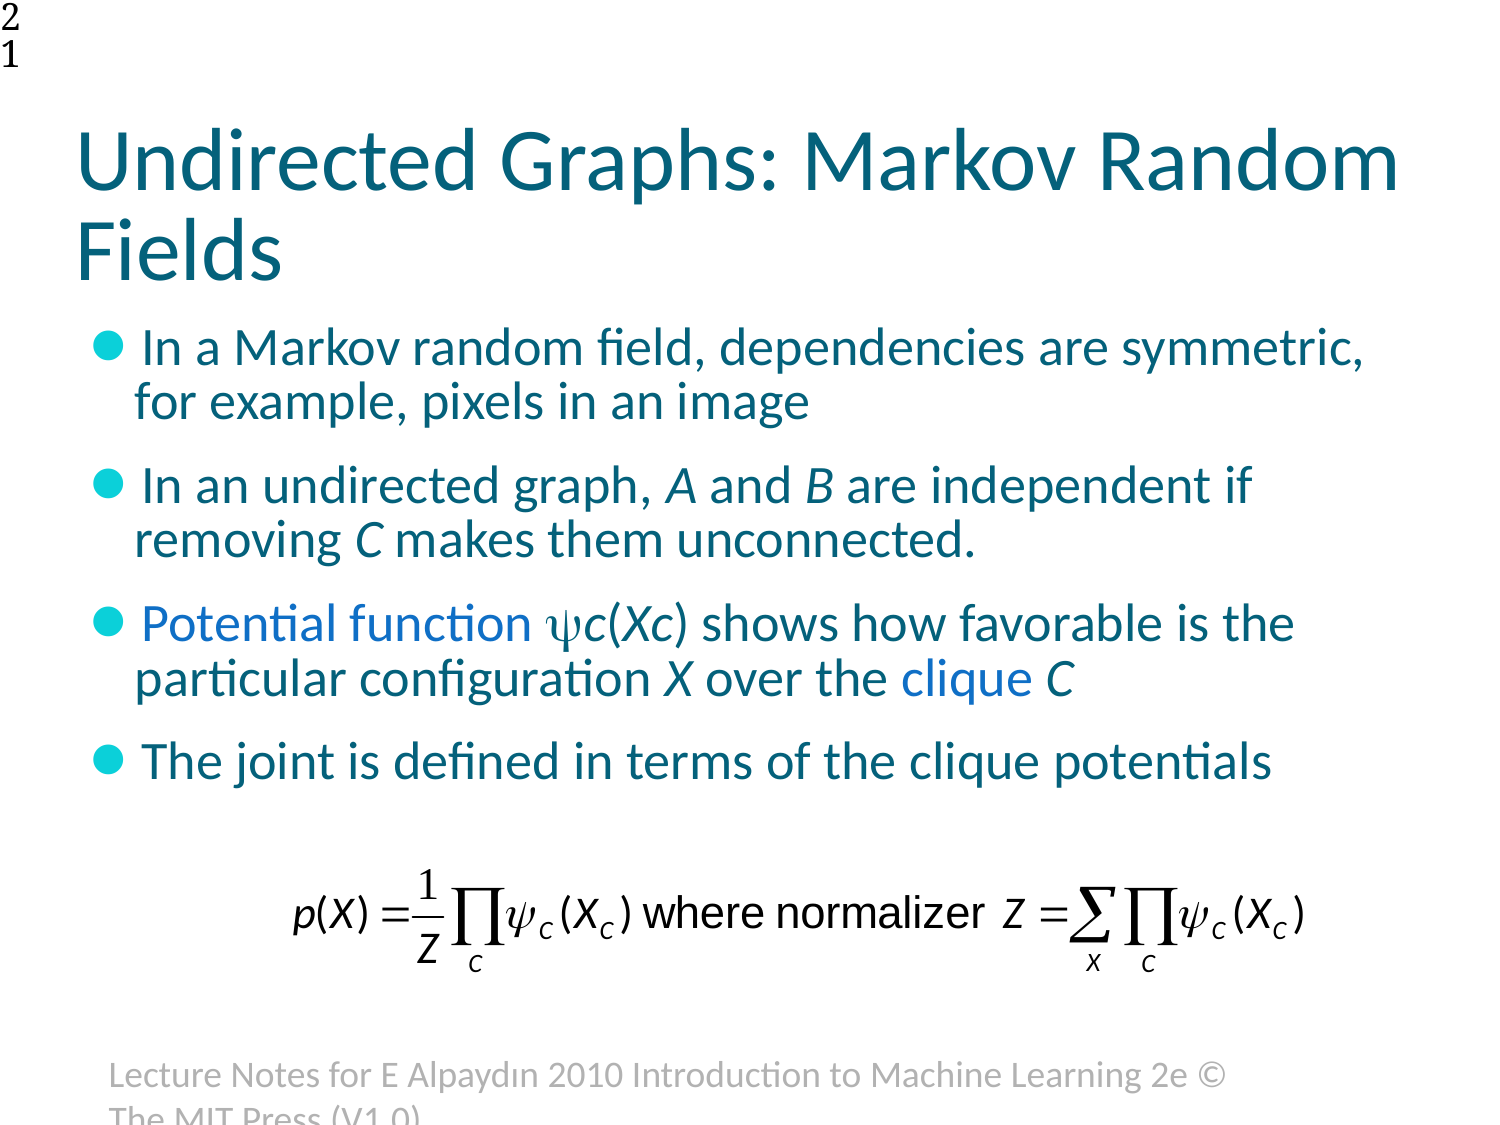

# Undirected Graphs: Markov Random Fields
In a Markov random field, dependencies are symmetric, for example, pixels in an image
In an undirected graph, A and B are independent if removing C makes them unconnected.
Potential function yc(Xc) shows how favorable is the particular configuration X over the clique C
The joint is defined in terms of the clique potentials
Lecture Notes for E Alpaydın 2010 Introduction to Machine Learning 2e © The MIT Press (V1.0)